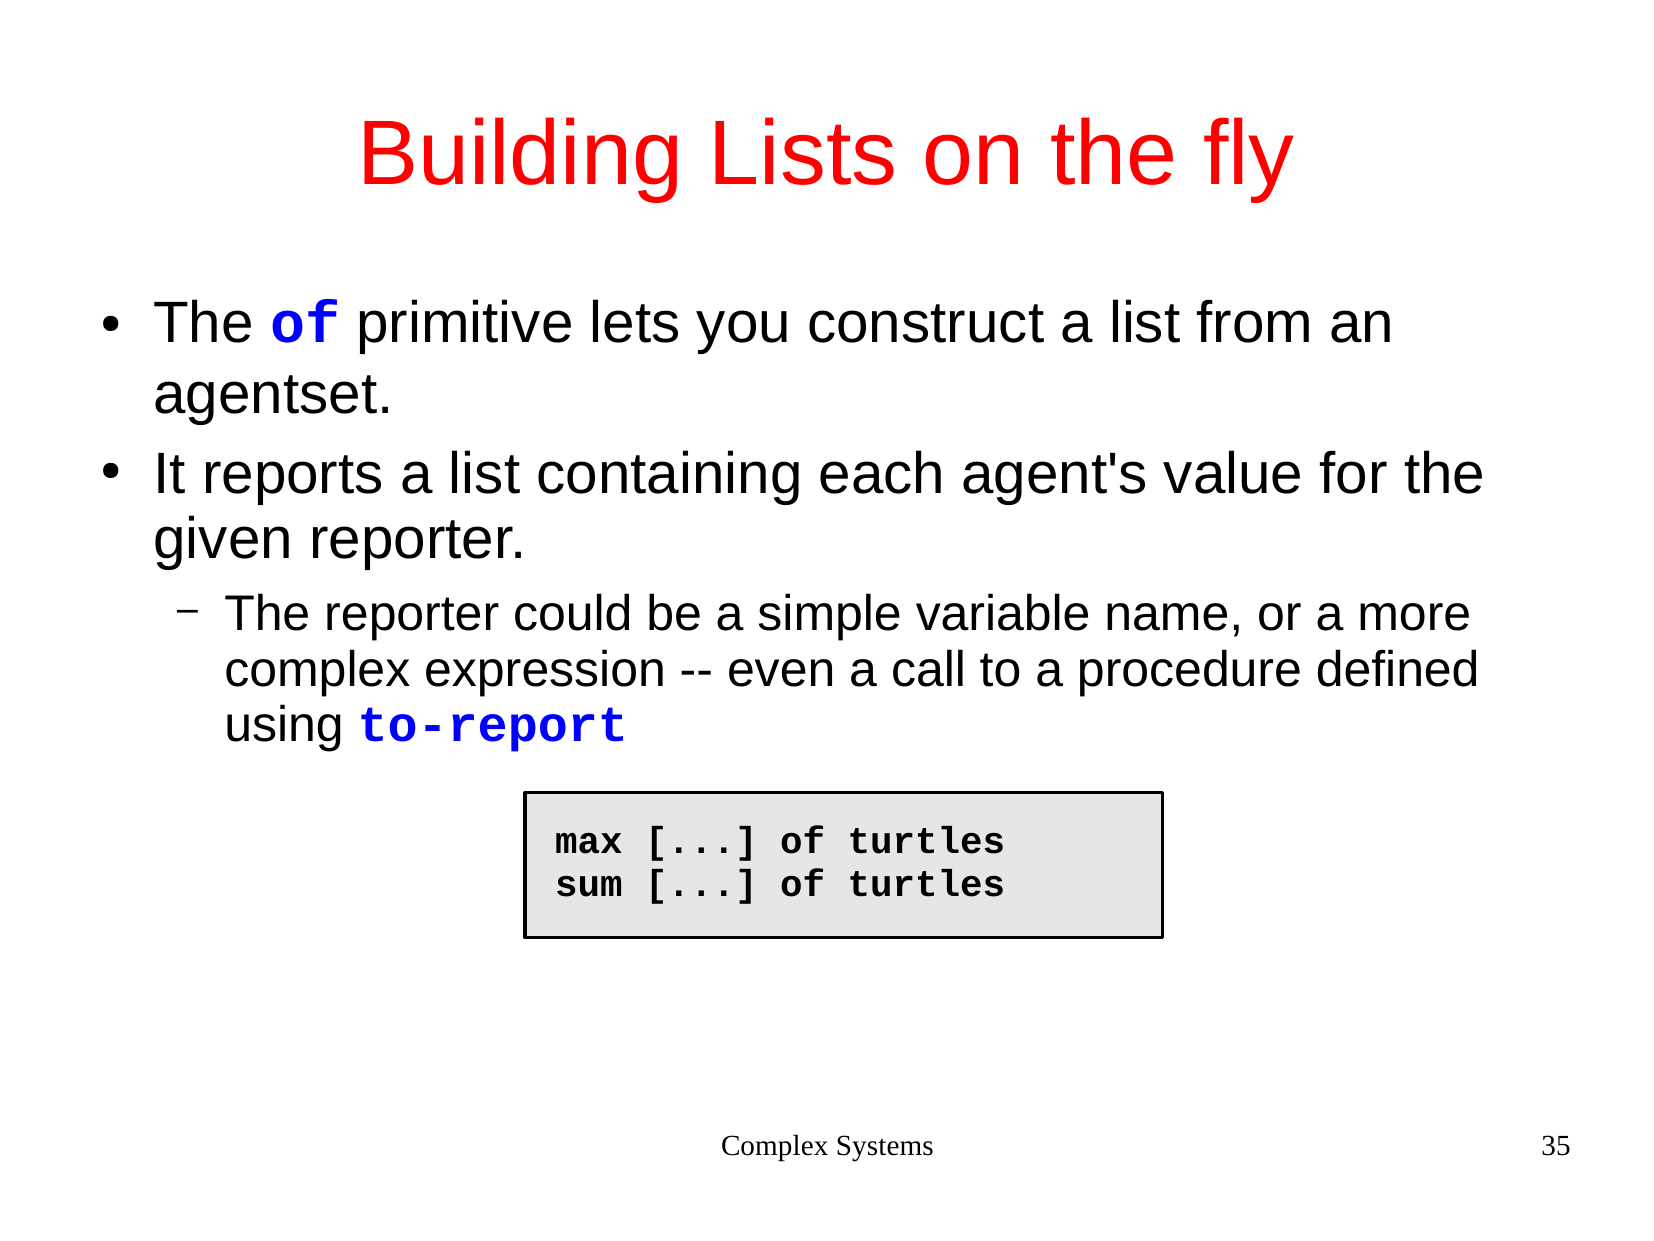

# Building Lists on the fly
The of primitive lets you construct a list from an agentset.
It reports a list containing each agent's value for the given reporter.
The reporter could be a simple variable name, or a more complex expression -- even a call to a procedure defined using to-report
max [...] of turtles
sum [...] of turtles
Complex Systems
35